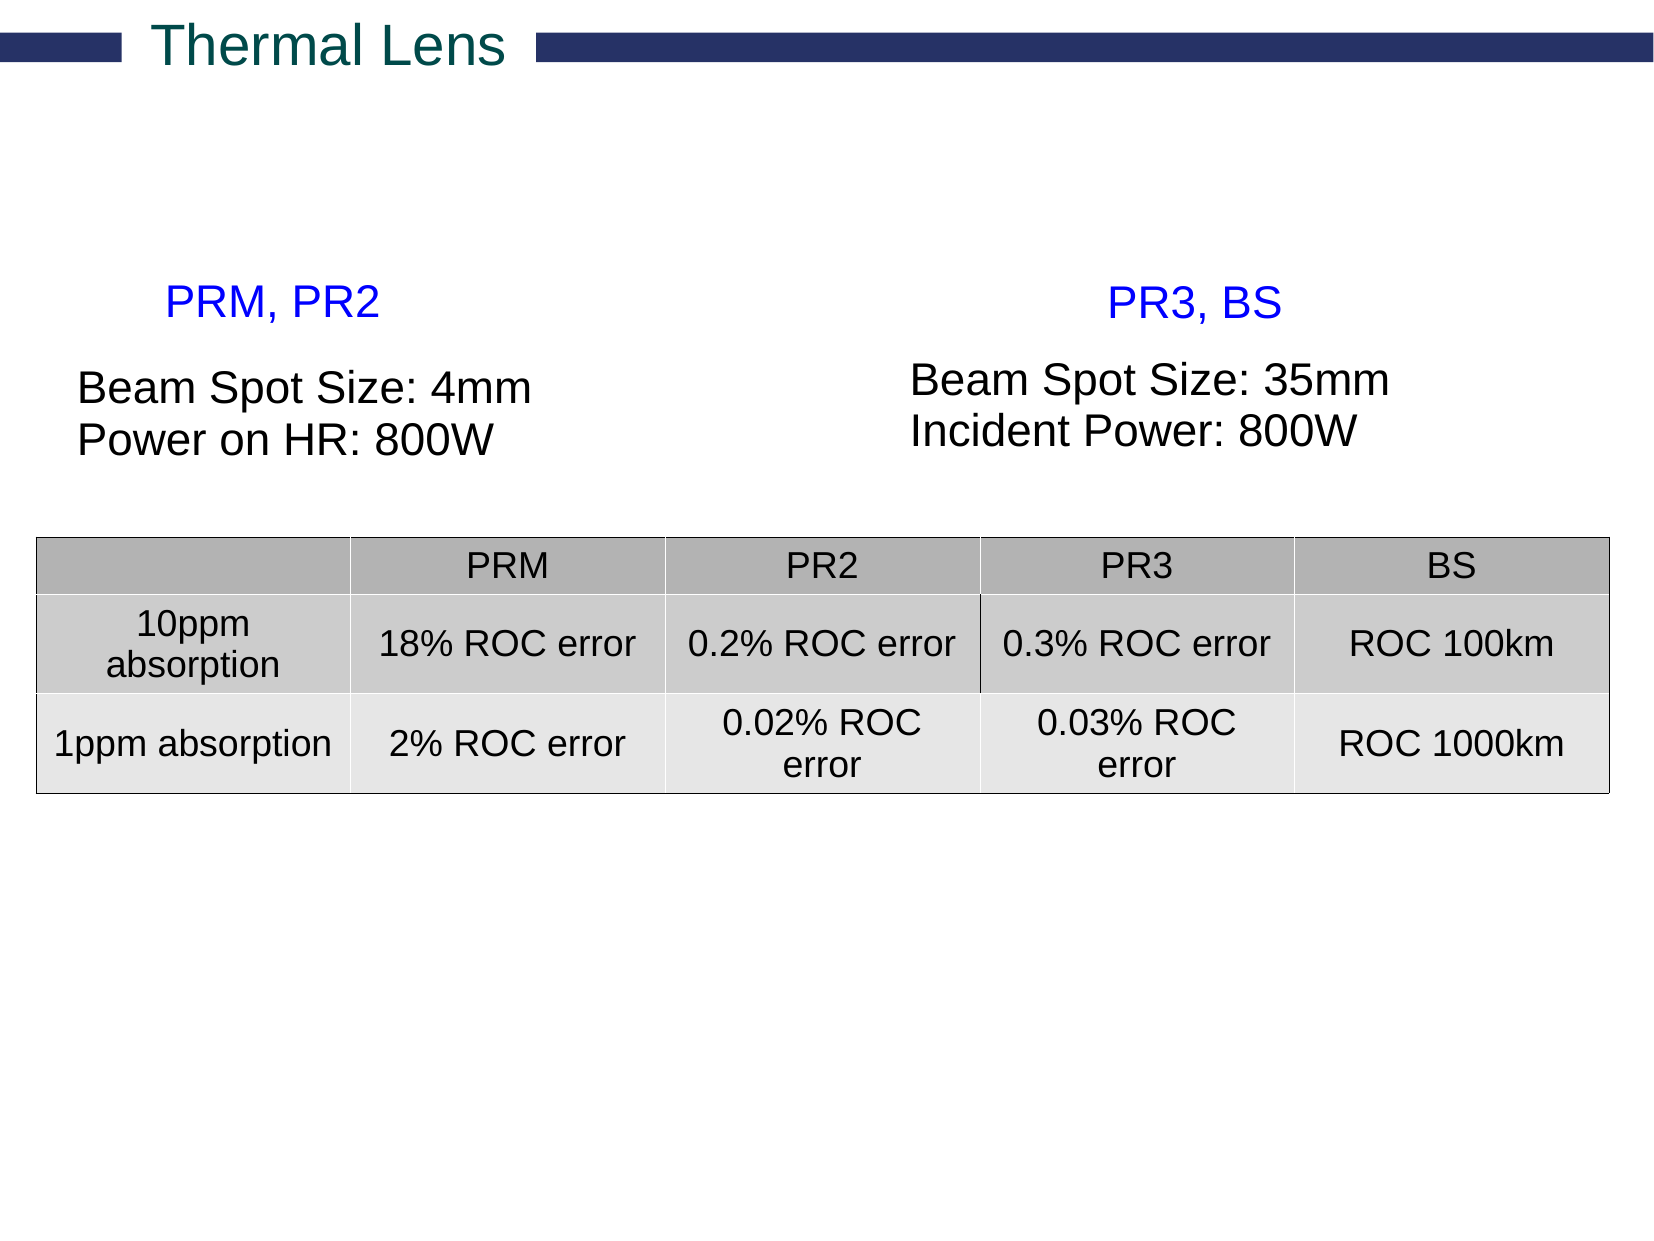

# Thermal Lens
PRM, PR2
PR3, BS
Beam Spot Size: 35mm
Incident Power: 800W
Beam Spot Size: 4mm
Power on HR: 800W
| | PRM | PR2 | PR3 | BS |
| --- | --- | --- | --- | --- |
| 10ppm absorption | 18% ROC error | 0.2% ROC error | 0.3% ROC error | ROC 100km |
| 1ppm absorption | 2% ROC error | 0.02% ROC error | 0.03% ROC error | ROC 1000km |